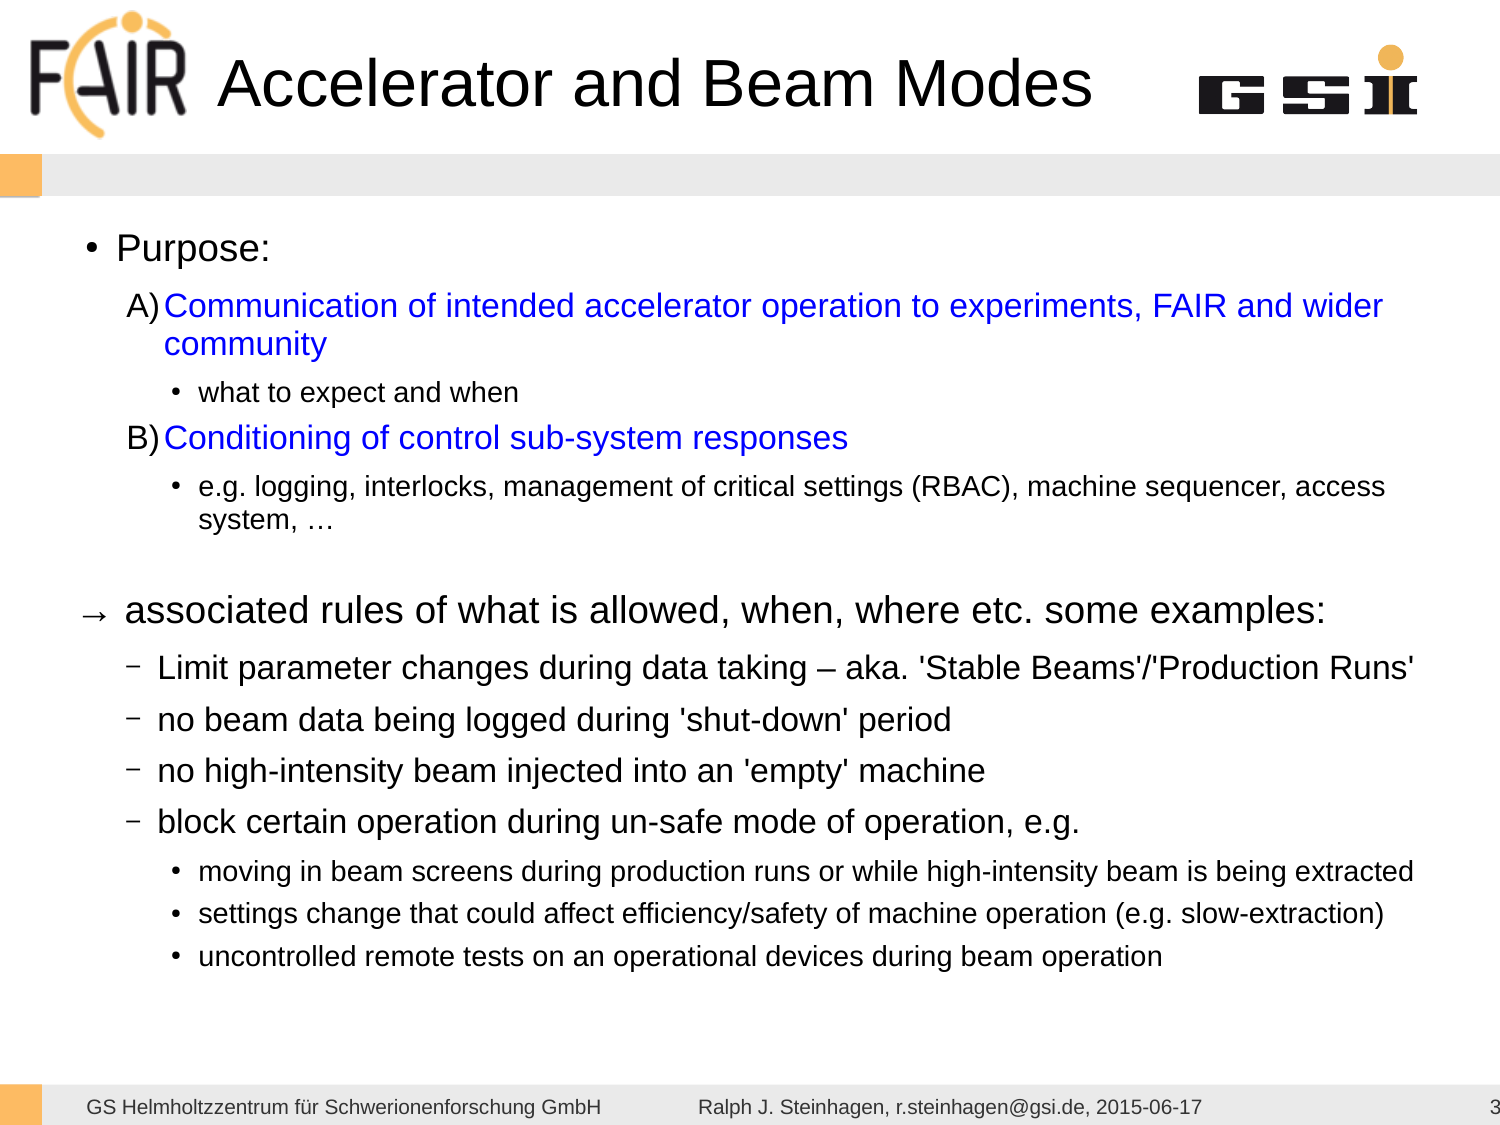

# Accelerator and Beam Modes
Purpose:
Communication of intended accelerator operation to experiments, FAIR and wider community
what to expect and when
Conditioning of control sub-system responses
e.g. logging, interlocks, management of critical settings (RBAC), machine sequencer, access system, …
→ associated rules of what is allowed, when, where etc. some examples:
Limit parameter changes during data taking – aka. 'Stable Beams'/'Production Runs'
no beam data being logged during 'shut-down' period
no high-intensity beam injected into an 'empty' machine
block certain operation during un-safe mode of operation, e.g.
moving in beam screens during production runs or while high-intensity beam is being extracted
settings change that could affect efficiency/safety of machine operation (e.g. slow-extraction)
uncontrolled remote tests on an operational devices during beam operation